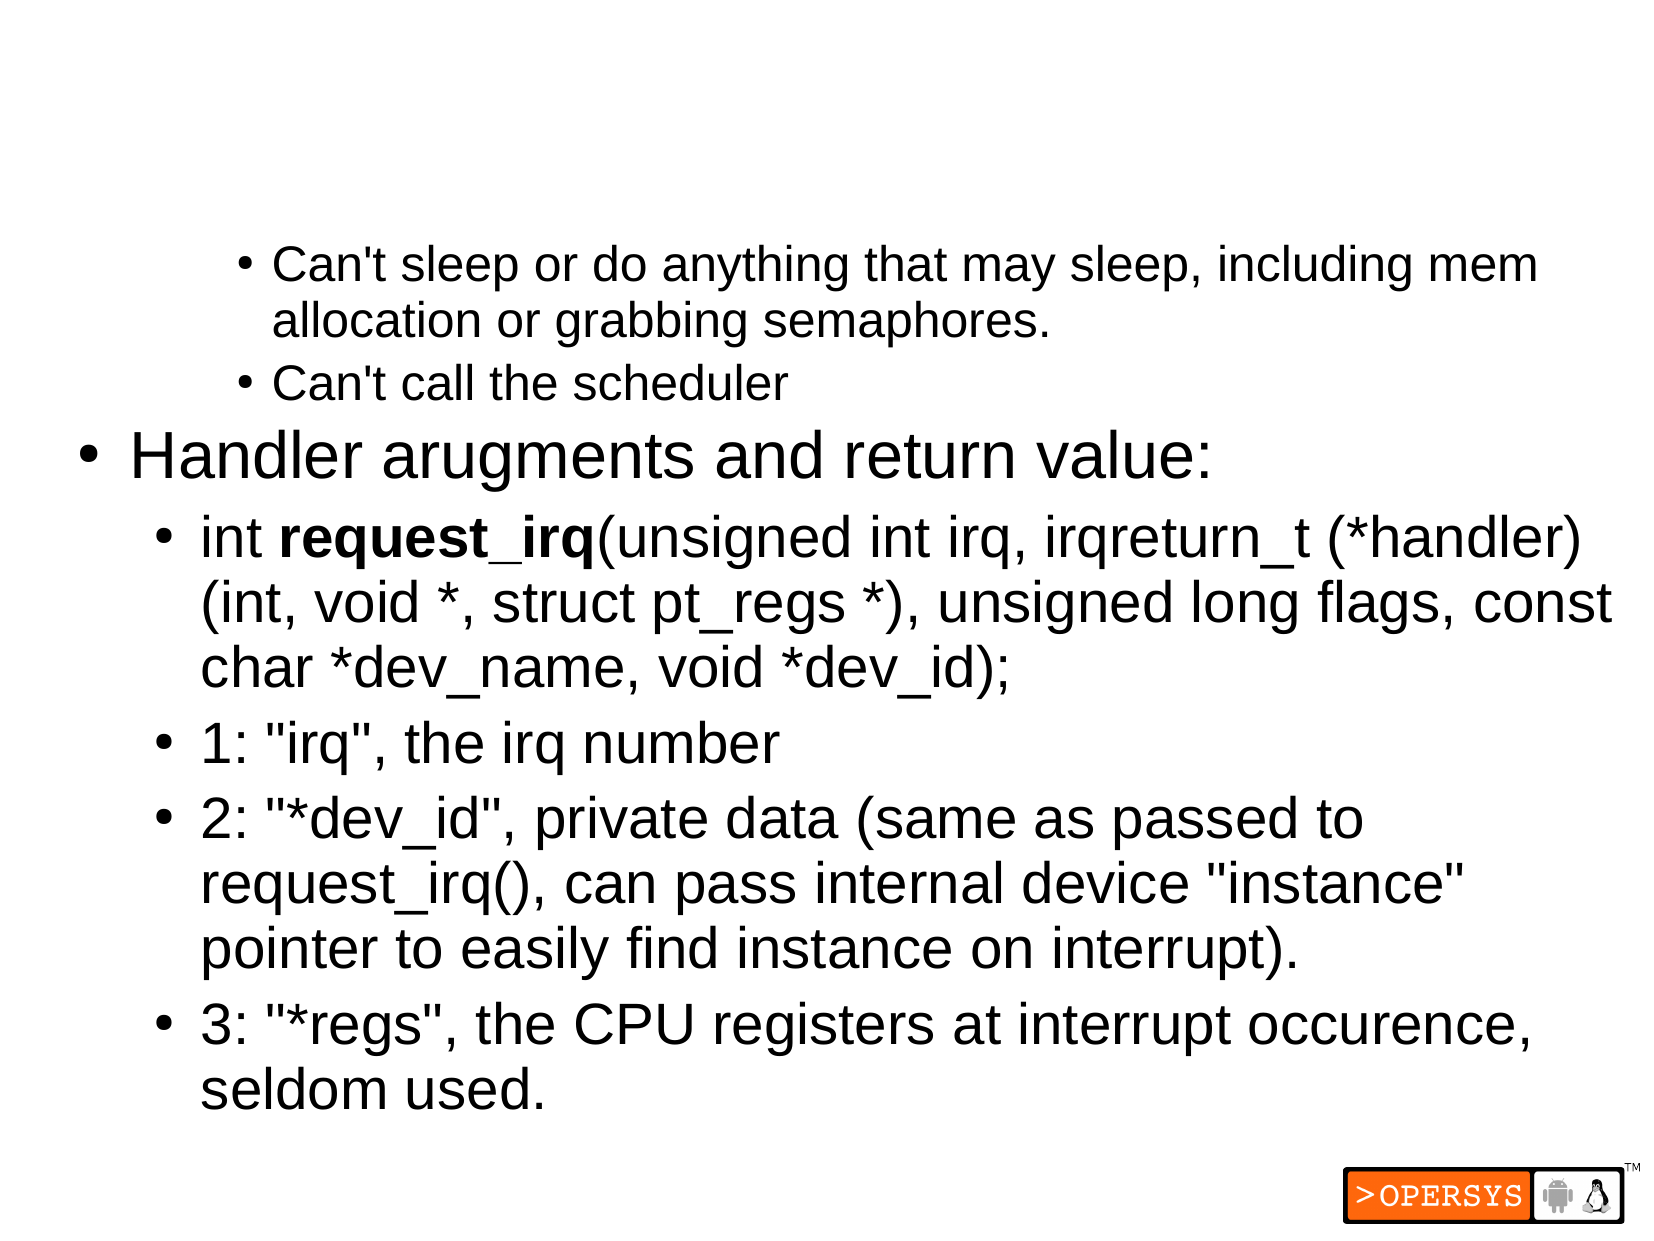

# Can't sleep or do anything that may sleep, including mem allocation or grabbing semaphores.
Can't call the scheduler
Handler arugments and return value:
int request_irq(unsigned int irq, irqreturn_t (*handler)(int, void *, struct pt_regs *), unsigned long flags, const char *dev_name, void *dev_id);
1: "irq", the irq number
2: "*dev_id", private data (same as passed to request_irq(), can pass internal device "instance" pointer to easily find instance on interrupt).
3: "*regs", the CPU registers at interrupt occurence, seldom used.